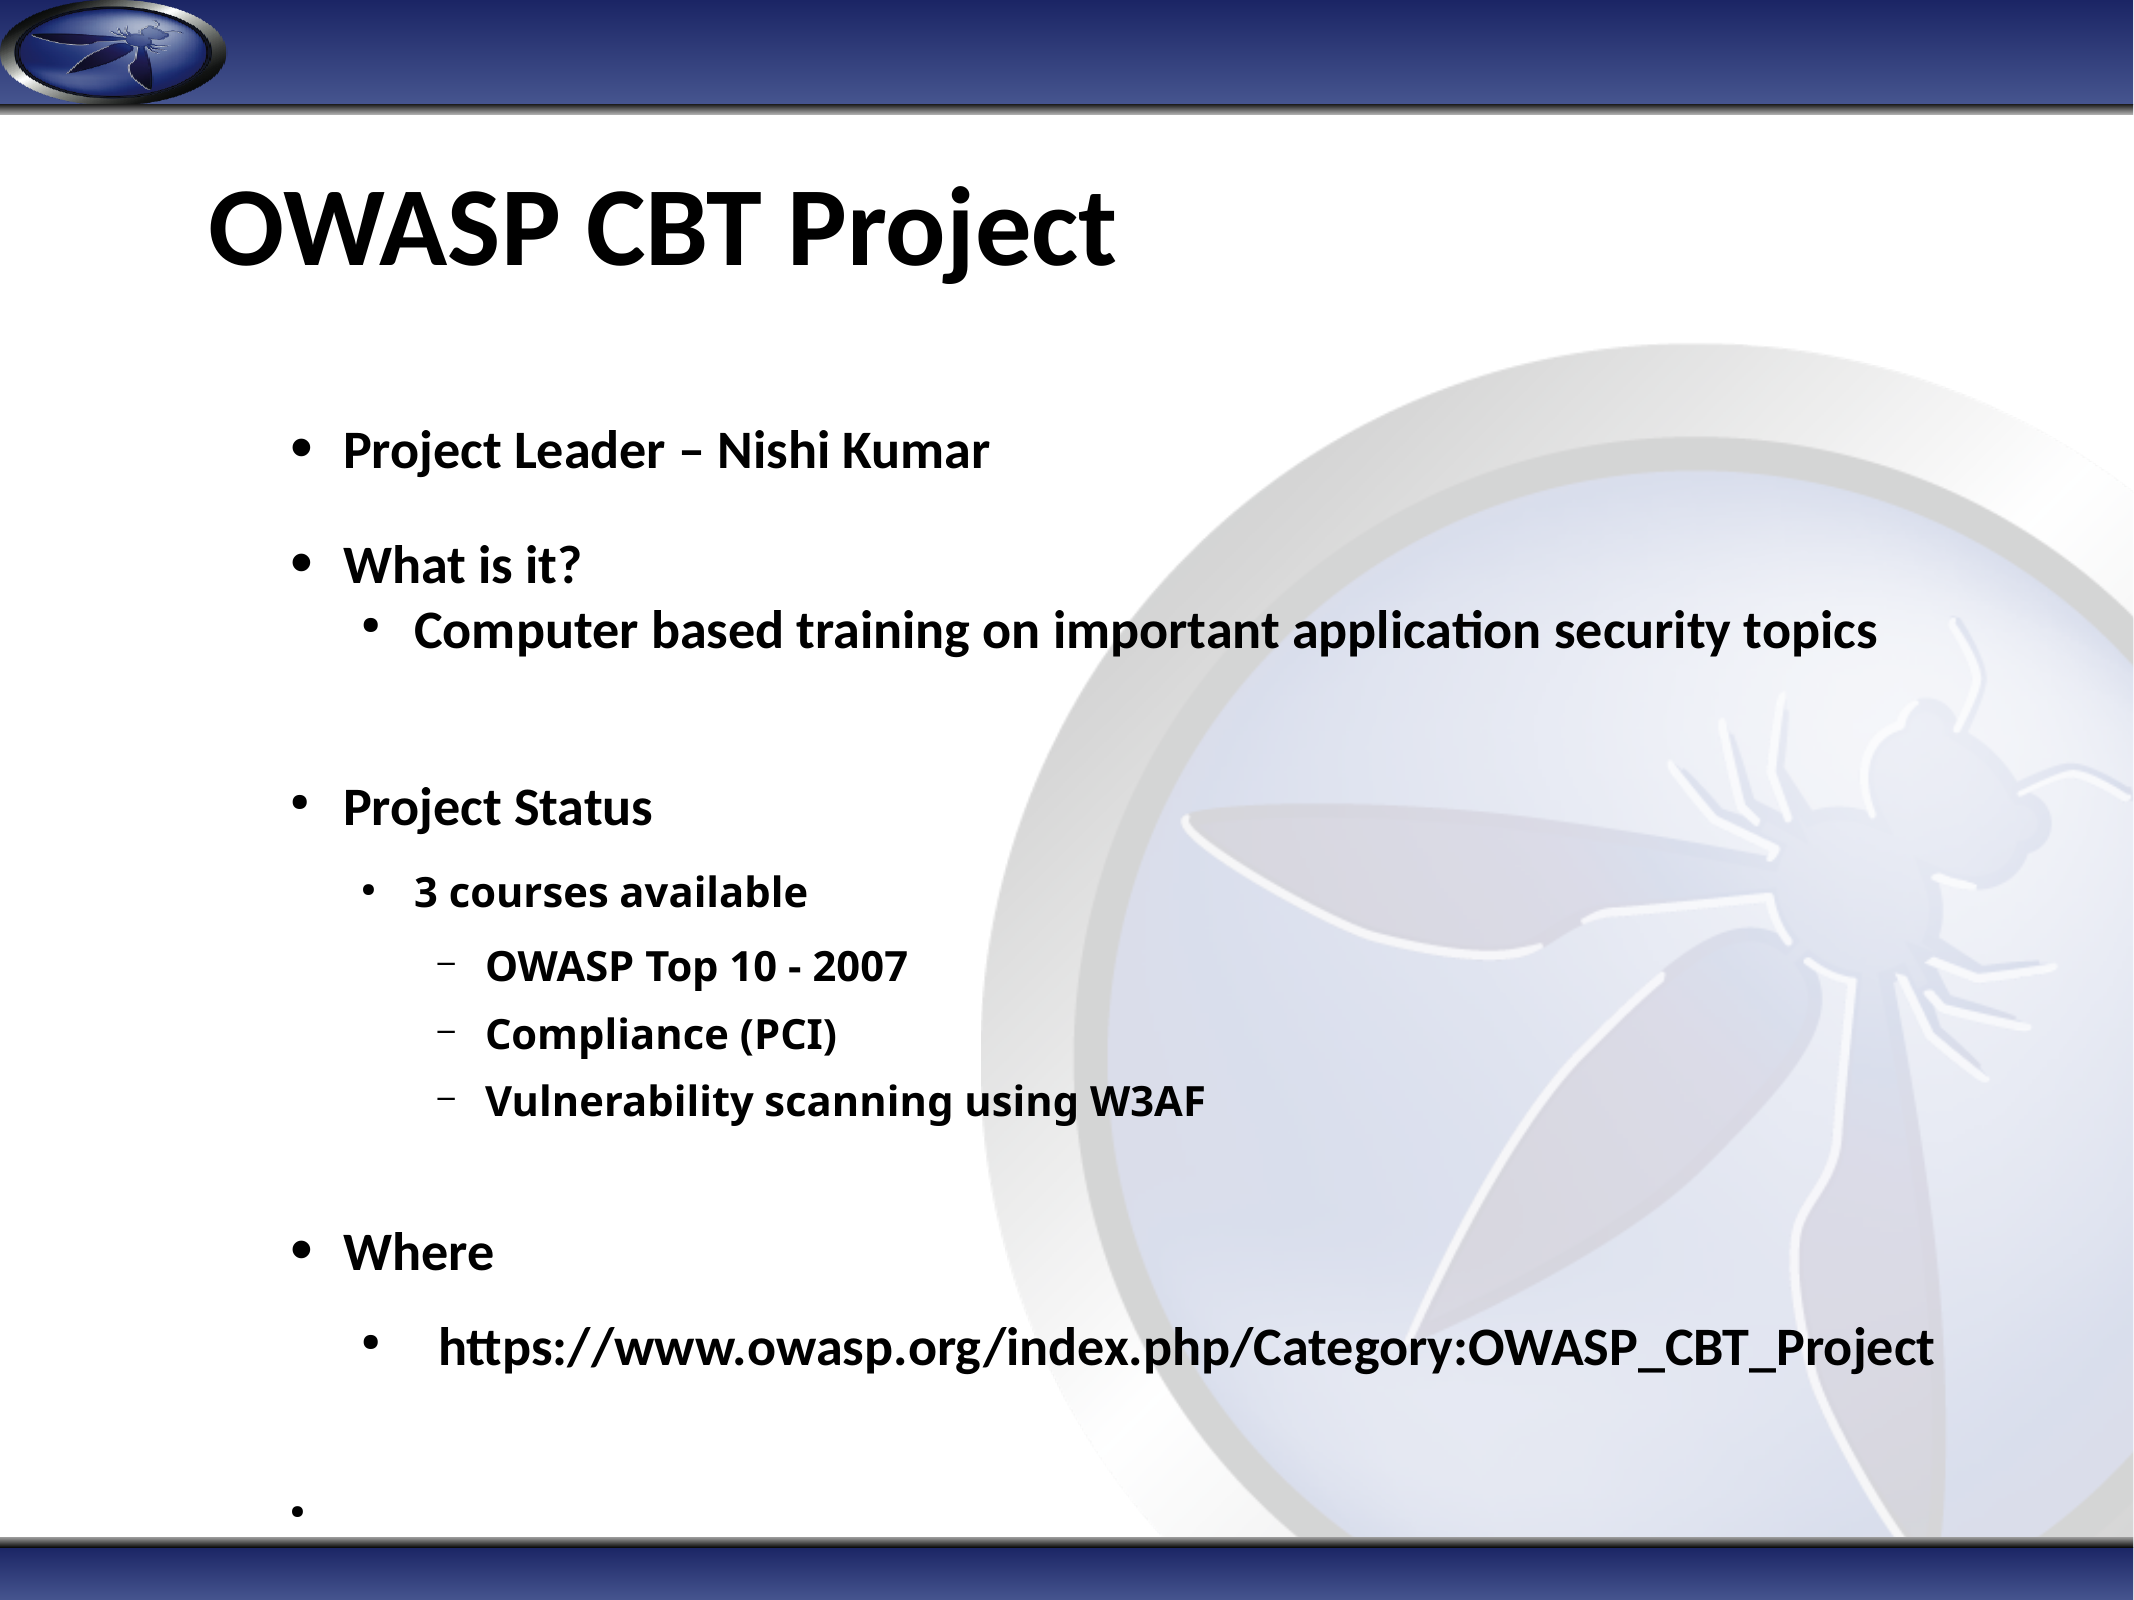

# OWASP CBT Project
Project Leader – Nishi Kumar
What is it?
Computer based training on important application security topics
Project Status
3 courses available
OWASP Top 10 - 2007
Compliance (PCI)
Vulnerability scanning using W3AF
Where
 https://www.owasp.org/index.php/Category:OWASP_CBT_Project